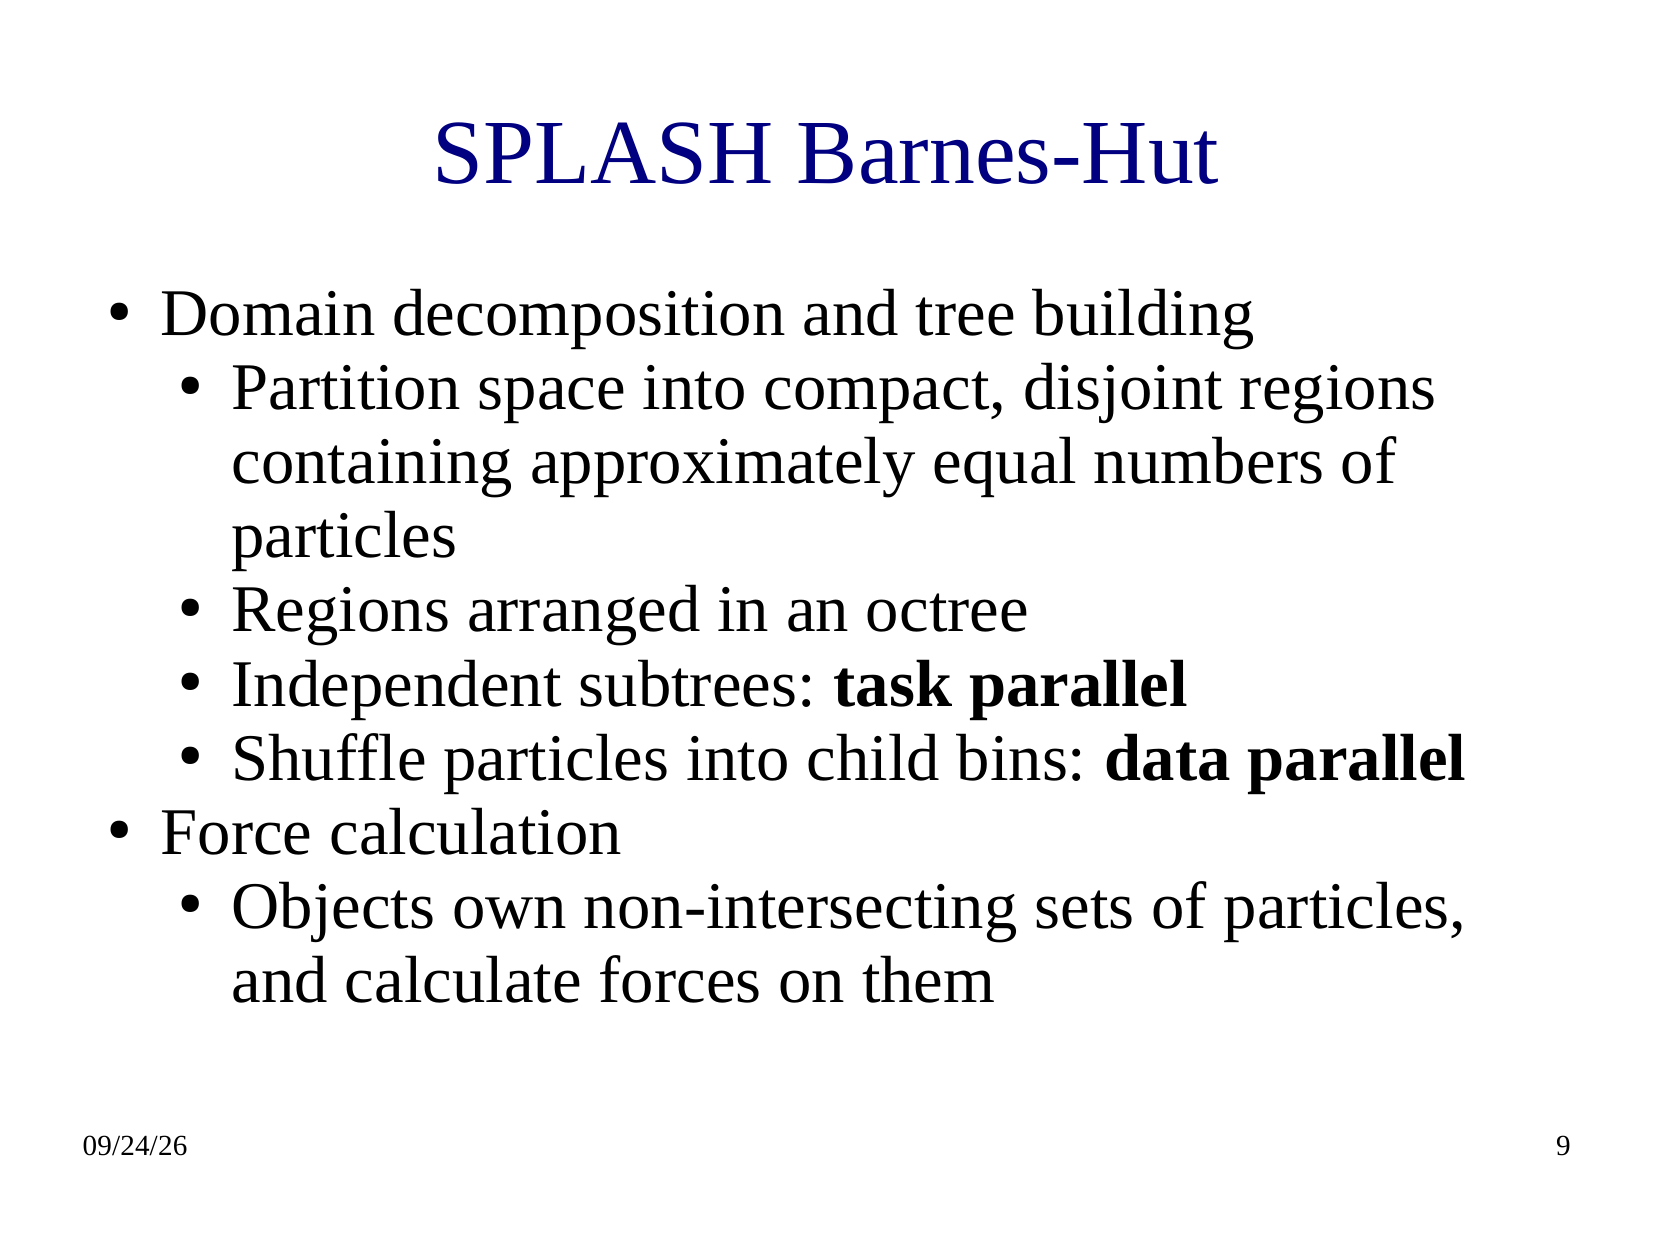

# SPLASH Barnes-Hut
Domain decomposition and tree building
Partition space into compact, disjoint regions containing approximately equal numbers of particles
Regions arranged in an octree
Independent subtrees: task parallel
Shuffle particles into child bins: data parallel
Force calculation
Objects own non-intersecting sets of particles, and calculate forces on them
9